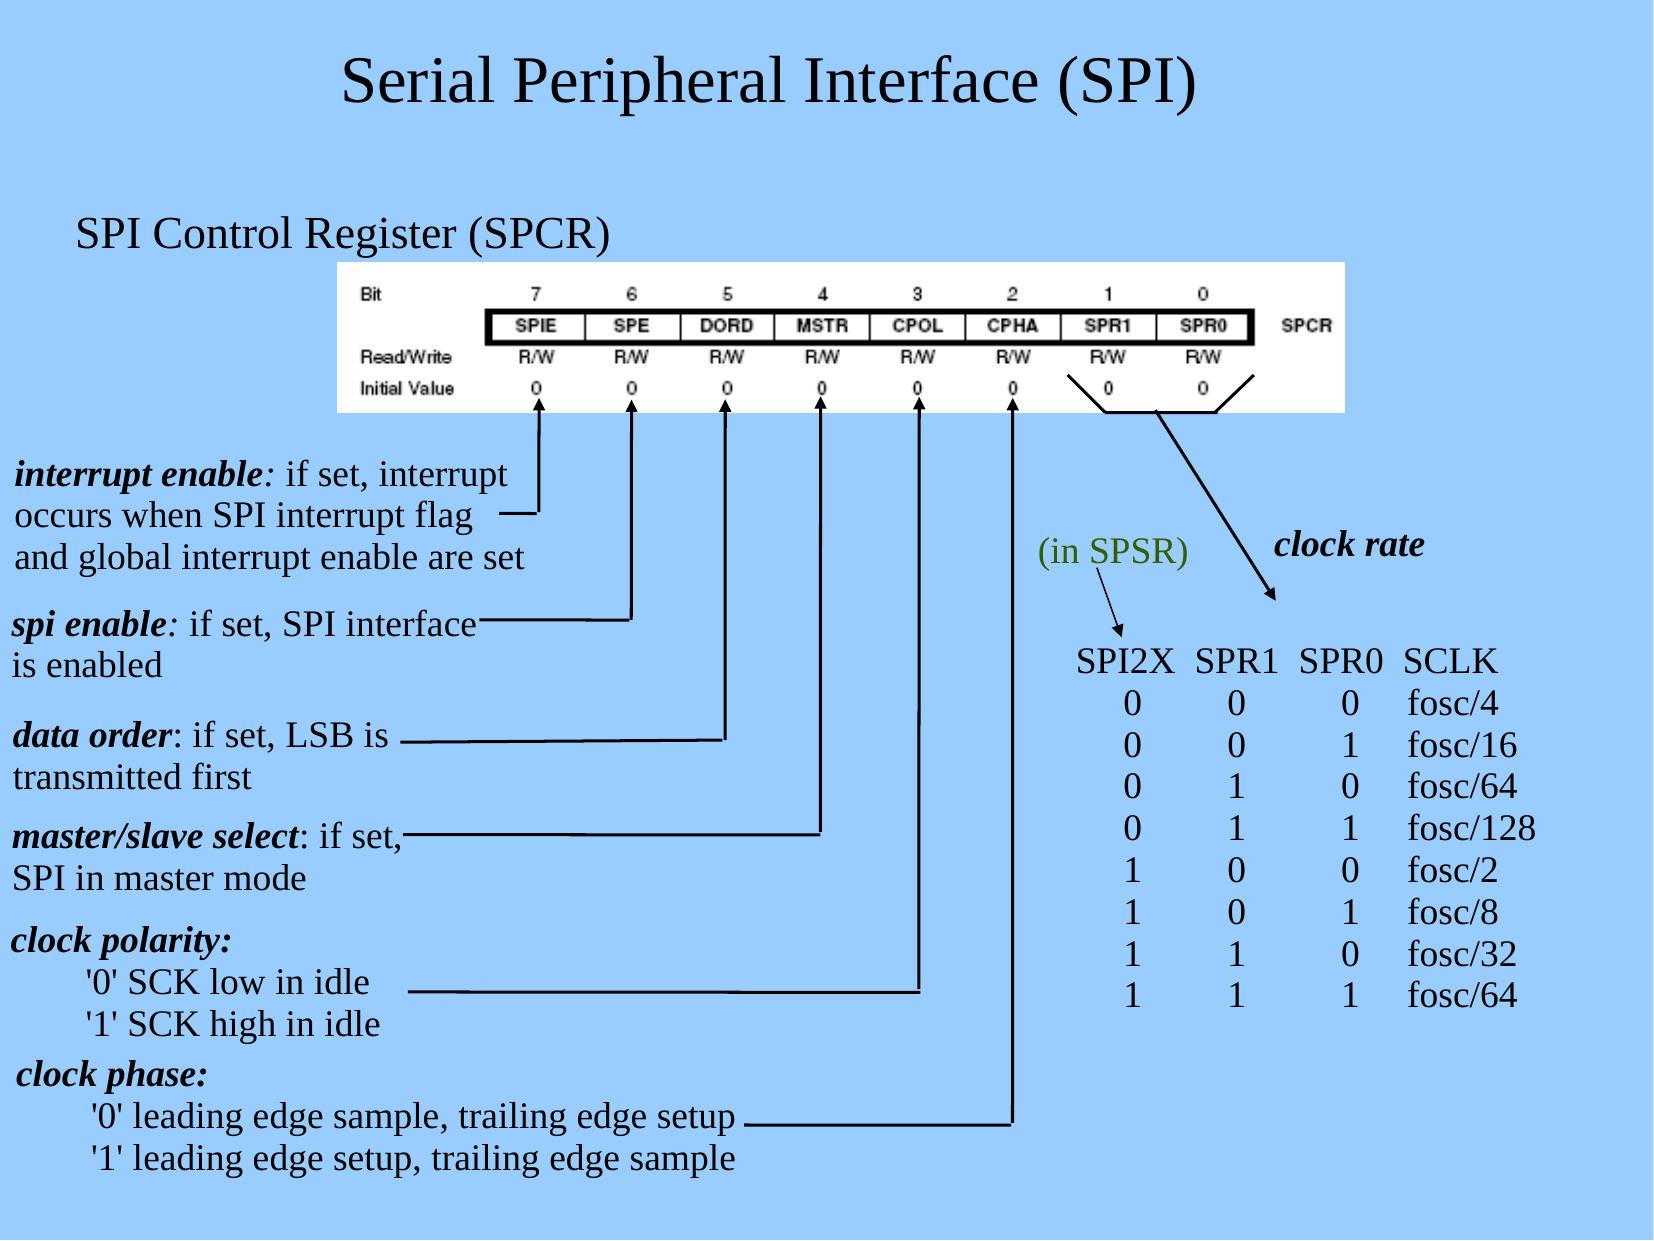

Serial Peripheral Interface (SPI)
SPI Control Register (SPCR)
interrupt enable: if set, interrupt
occurs when SPI interrupt flag
and global interrupt enable are set
clock rate
(in SPSR)
spi enable: if set, SPI interface
is enabled
SPI2X SPR1 SPR0 SCLK
 0 0 0 fosc/4
 0 0 1 fosc/16
 0 1 0 fosc/64
 0 1 1 fosc/128
 1 0 0 fosc/2
 1 0 1 fosc/8
 1 1 0 fosc/32
 1 1 1 fosc/64
data order: if set, LSB is
transmitted first
master/slave select: if set,
SPI in master mode
clock polarity:
	'0' SCK low in idle
	'1' SCK high in idle
clock phase:
	'0' leading edge sample, trailing edge setup
	'1' leading edge setup, trailing edge sample